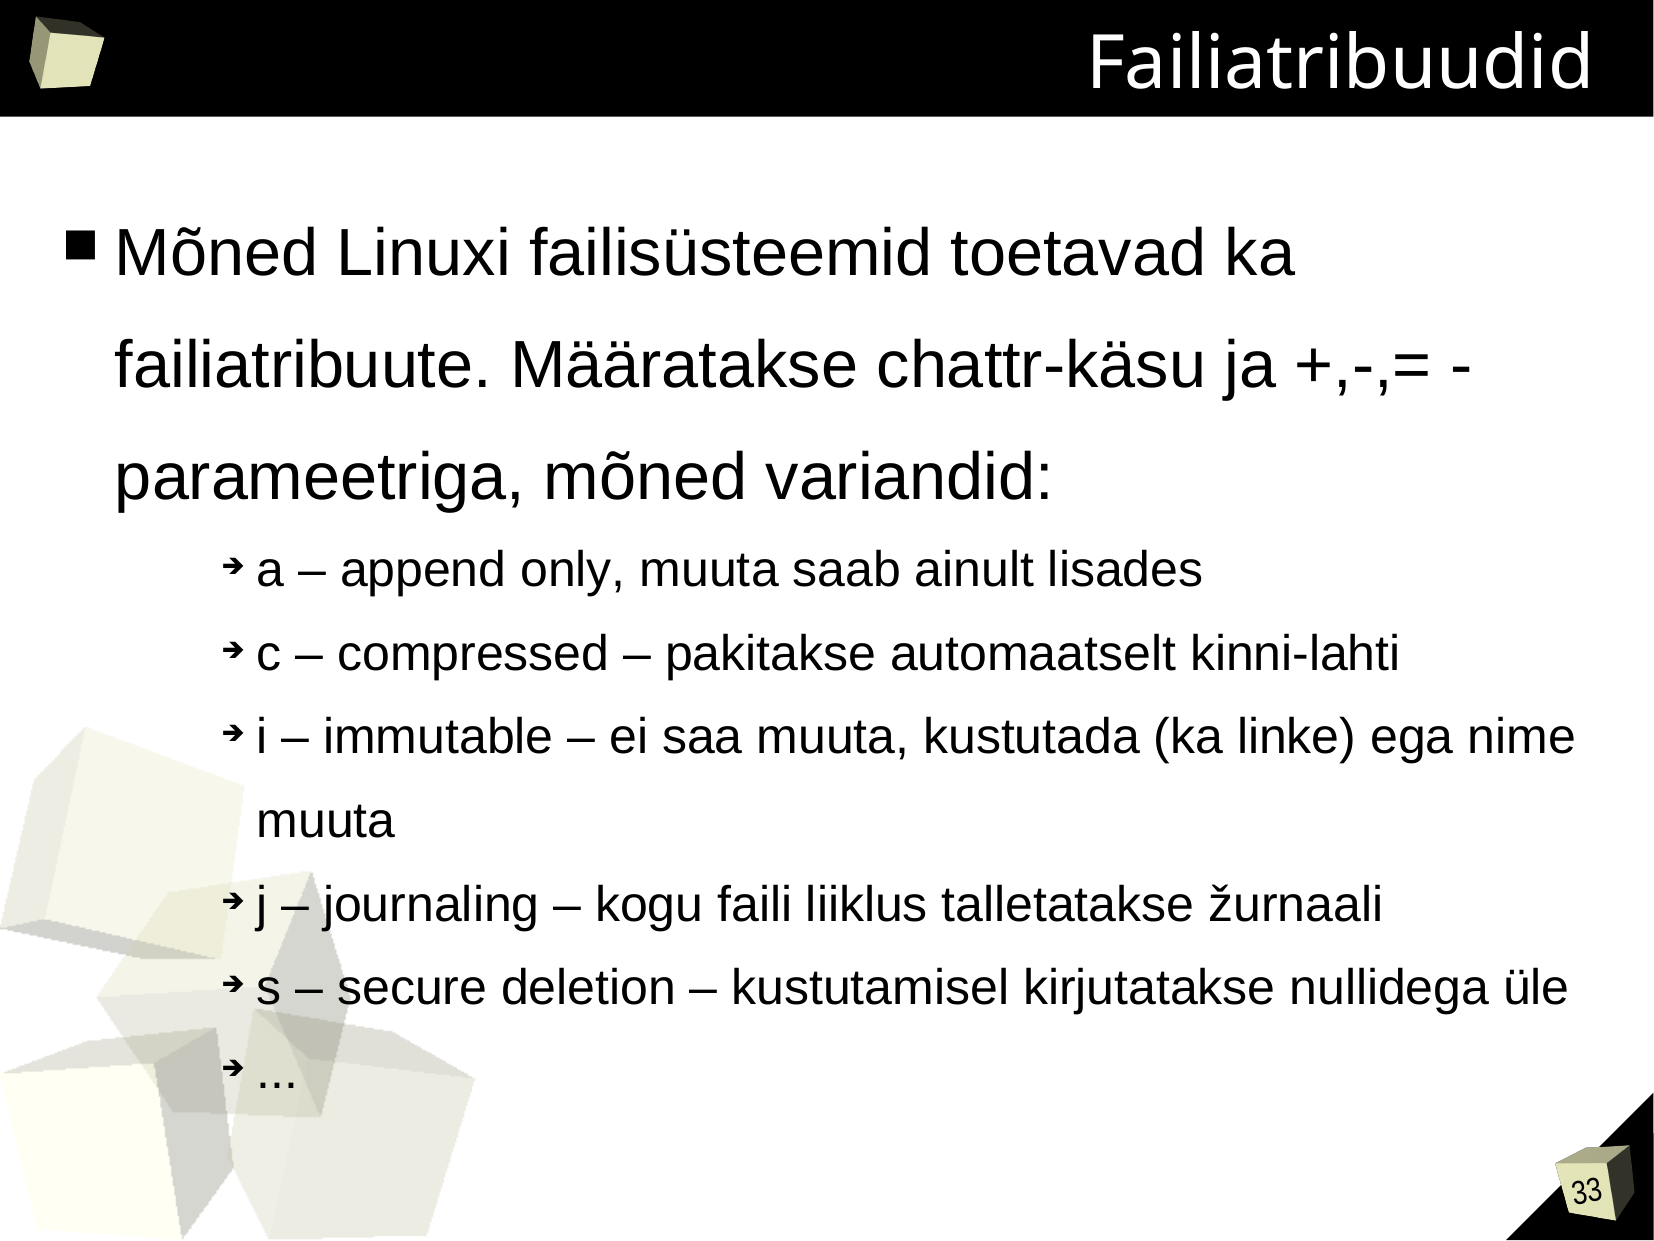

# Failiatribuudid
Mõned Linuxi failisüsteemid toetavad ka failiatribuute. Määratakse chattr-käsu ja +,-,= -parameetriga, mõned variandid:
a – append only, muuta saab ainult lisades
c – compressed – pakitakse automaatselt kinni-lahti
i – immutable – ei saa muuta, kustutada (ka linke) ega nime muuta
j – journaling – kogu faili liiklus talletatakse žurnaali
s – secure deletion – kustutamisel kirjutatakse nullidega üle
...